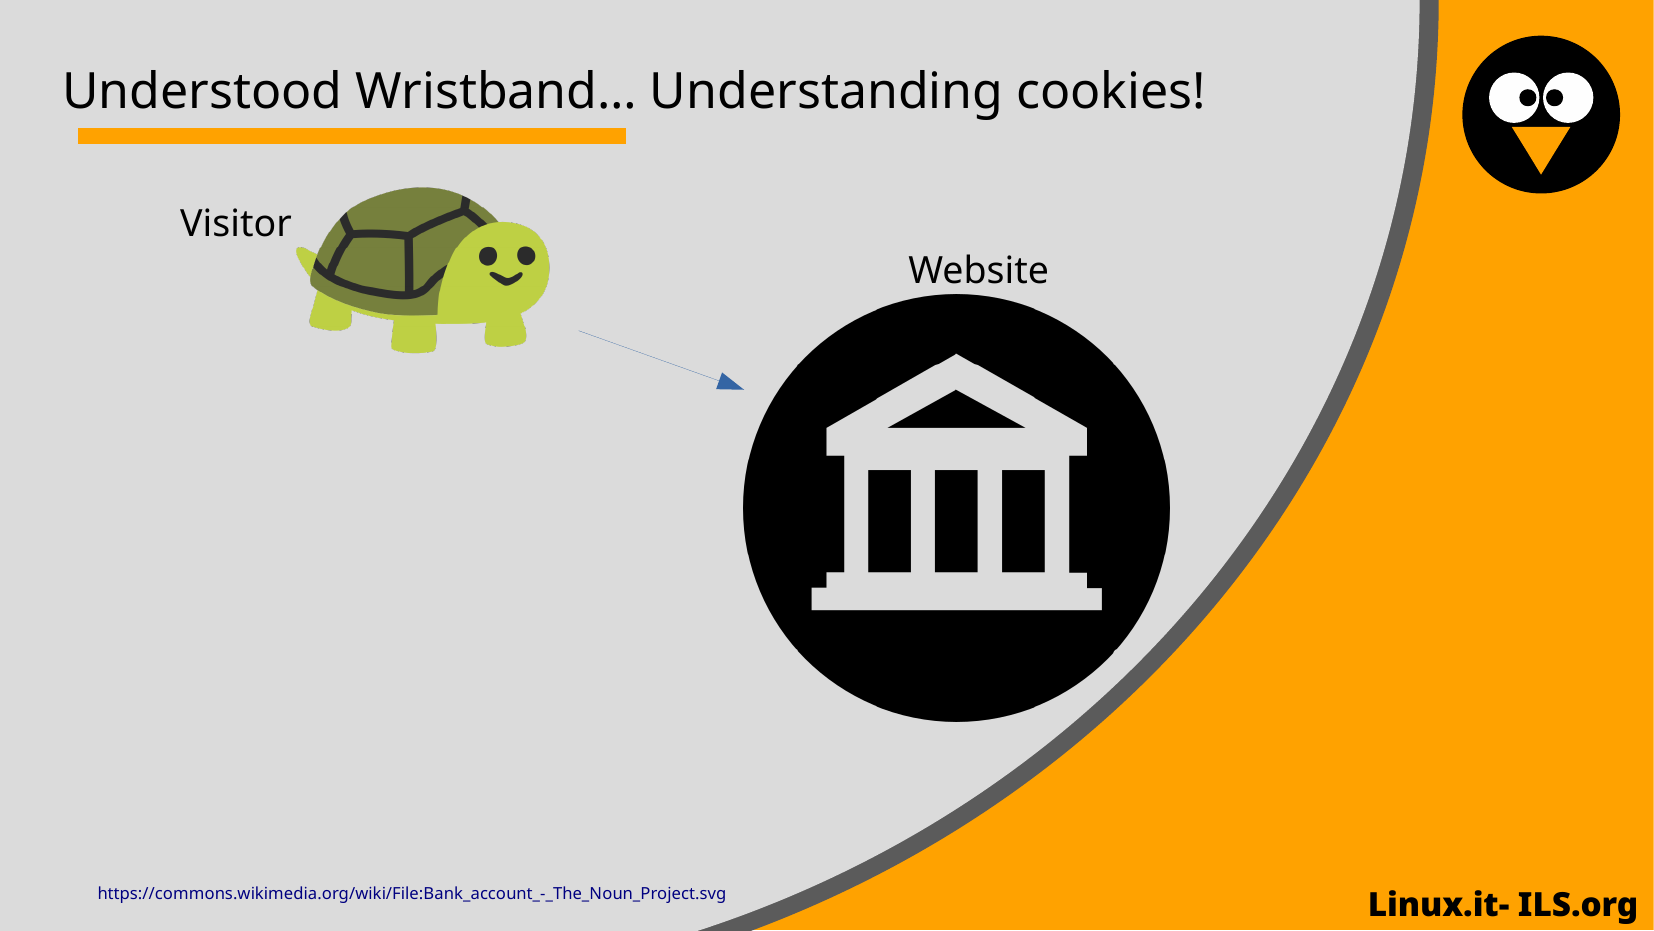

Understood Wristband… Understanding cookies!
Visitor
Website
https://commons.wikimedia.org/wiki/File:Bank_account_-_The_Noun_Project.svg
Linux.it- ILS.org